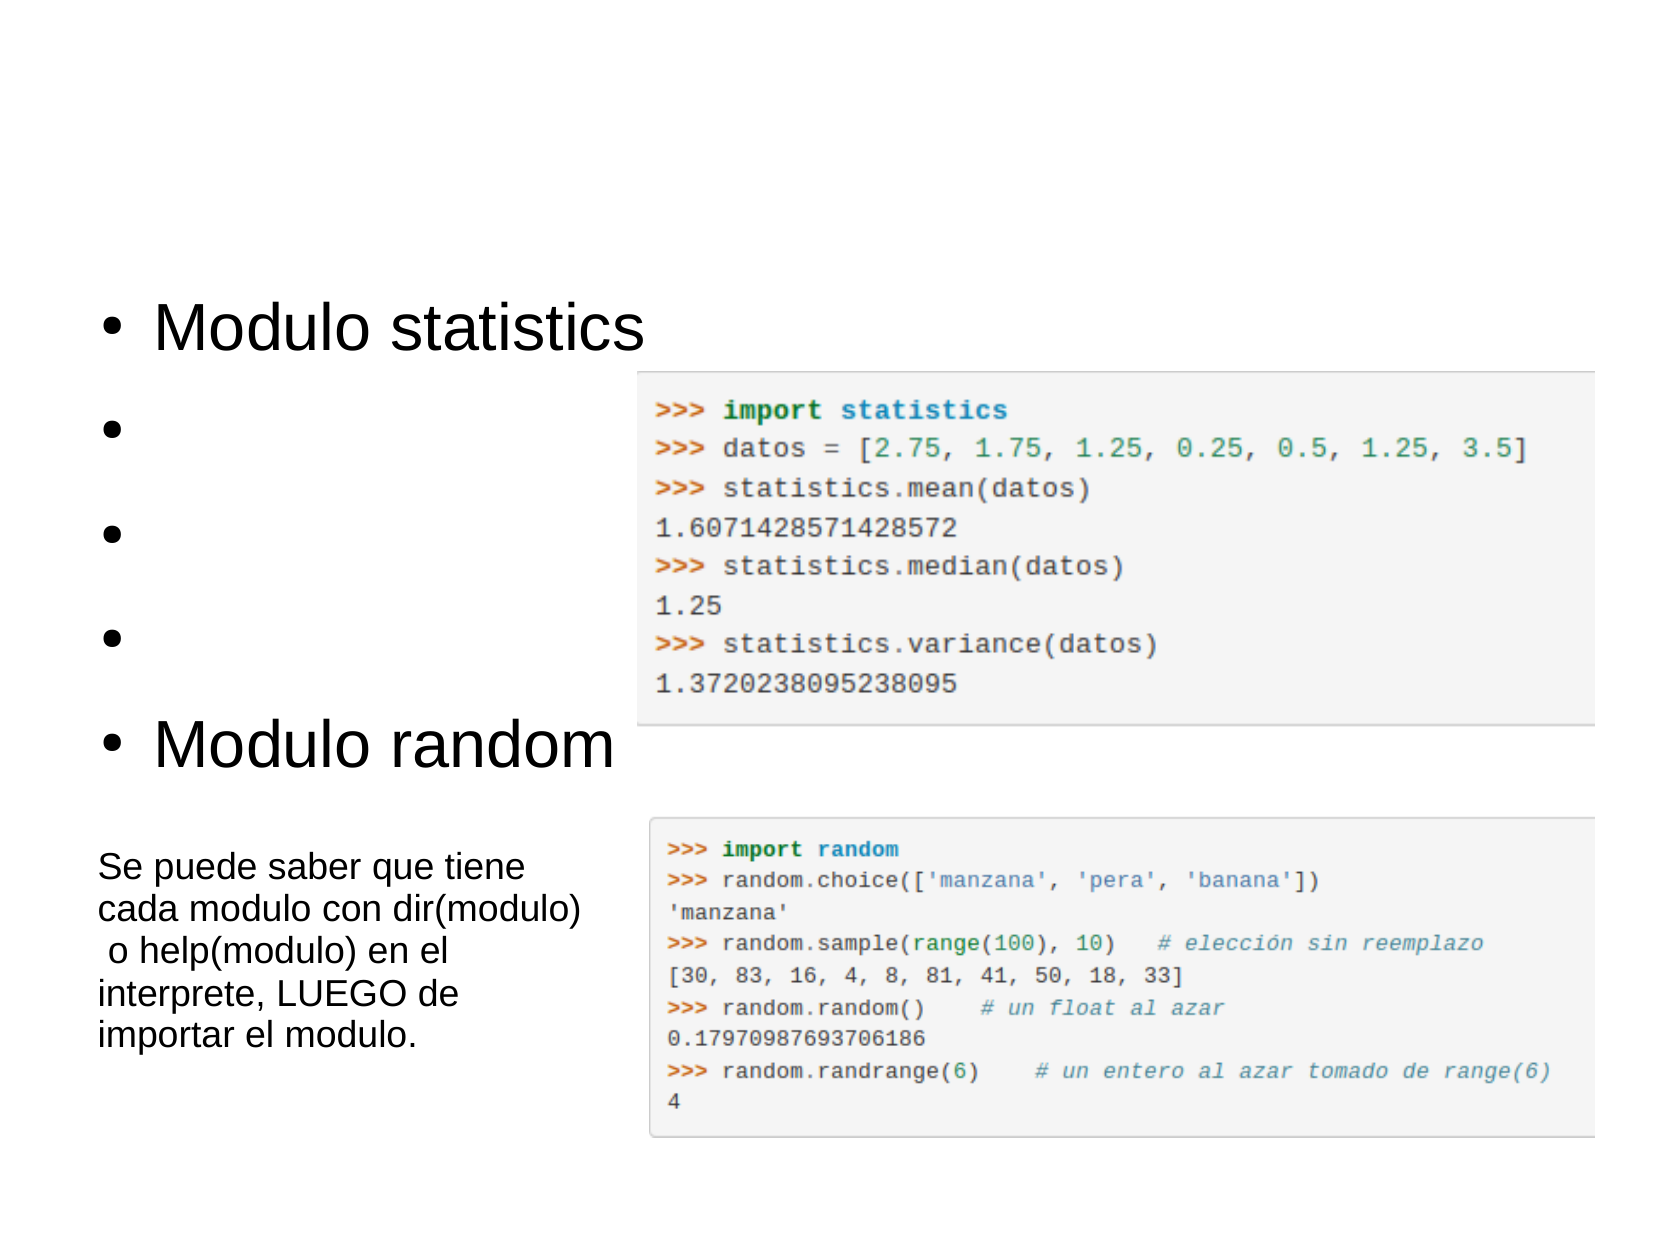

#
Modulo statistics
Modulo random
Se puede saber que tiene cada modulo con dir(modulo) o help(modulo) en el interprete, LUEGO de importar el modulo.